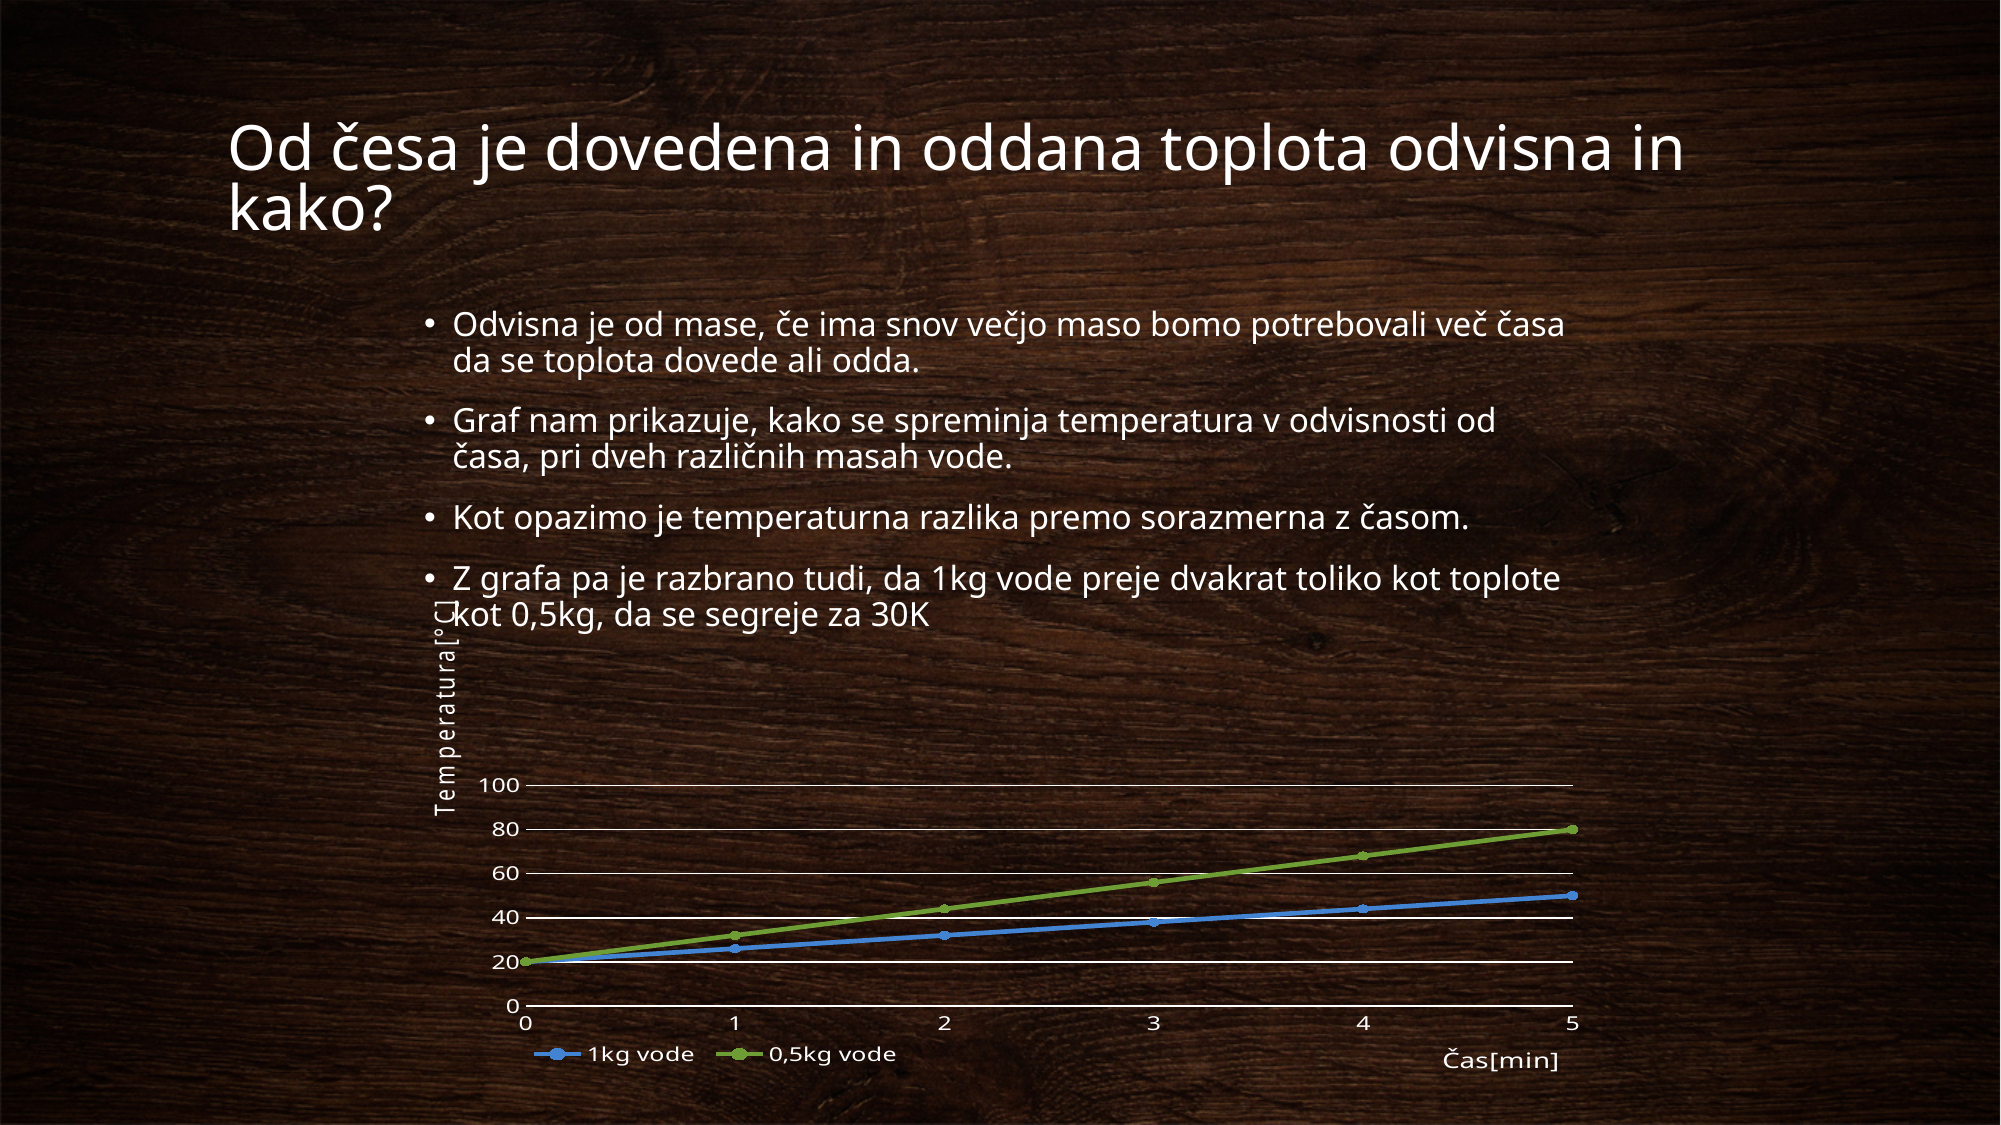

# Od česa je dovedena in oddana toplota odvisna in kako?
Odvisna je od mase, če ima snov večjo maso bomo potrebovali več časa da se toplota dovede ali odda.
Graf nam prikazuje, kako se spreminja temperatura v odvisnosti od časa, pri dveh različnih masah vode.
Kot opazimo je temperaturna razlika premo sorazmerna z časom.
Z grafa pa je razbrano tudi, da 1kg vode preje dvakrat toliko kot toplote kot 0,5kg, da se segreje za 30K
### Chart
| Category | 1kg vode | 0,5kg vode |
|---|---|---|
| 0 | 20.0 | 20.0 |
| 1 | 26.0 | 32.0 |
| 2 | 32.0 | 44.0 |
| 3 | 38.0 | 56.0 |
| 4 | 44.0 | 68.0 |
| 5 | 50.0 | 80.0 |